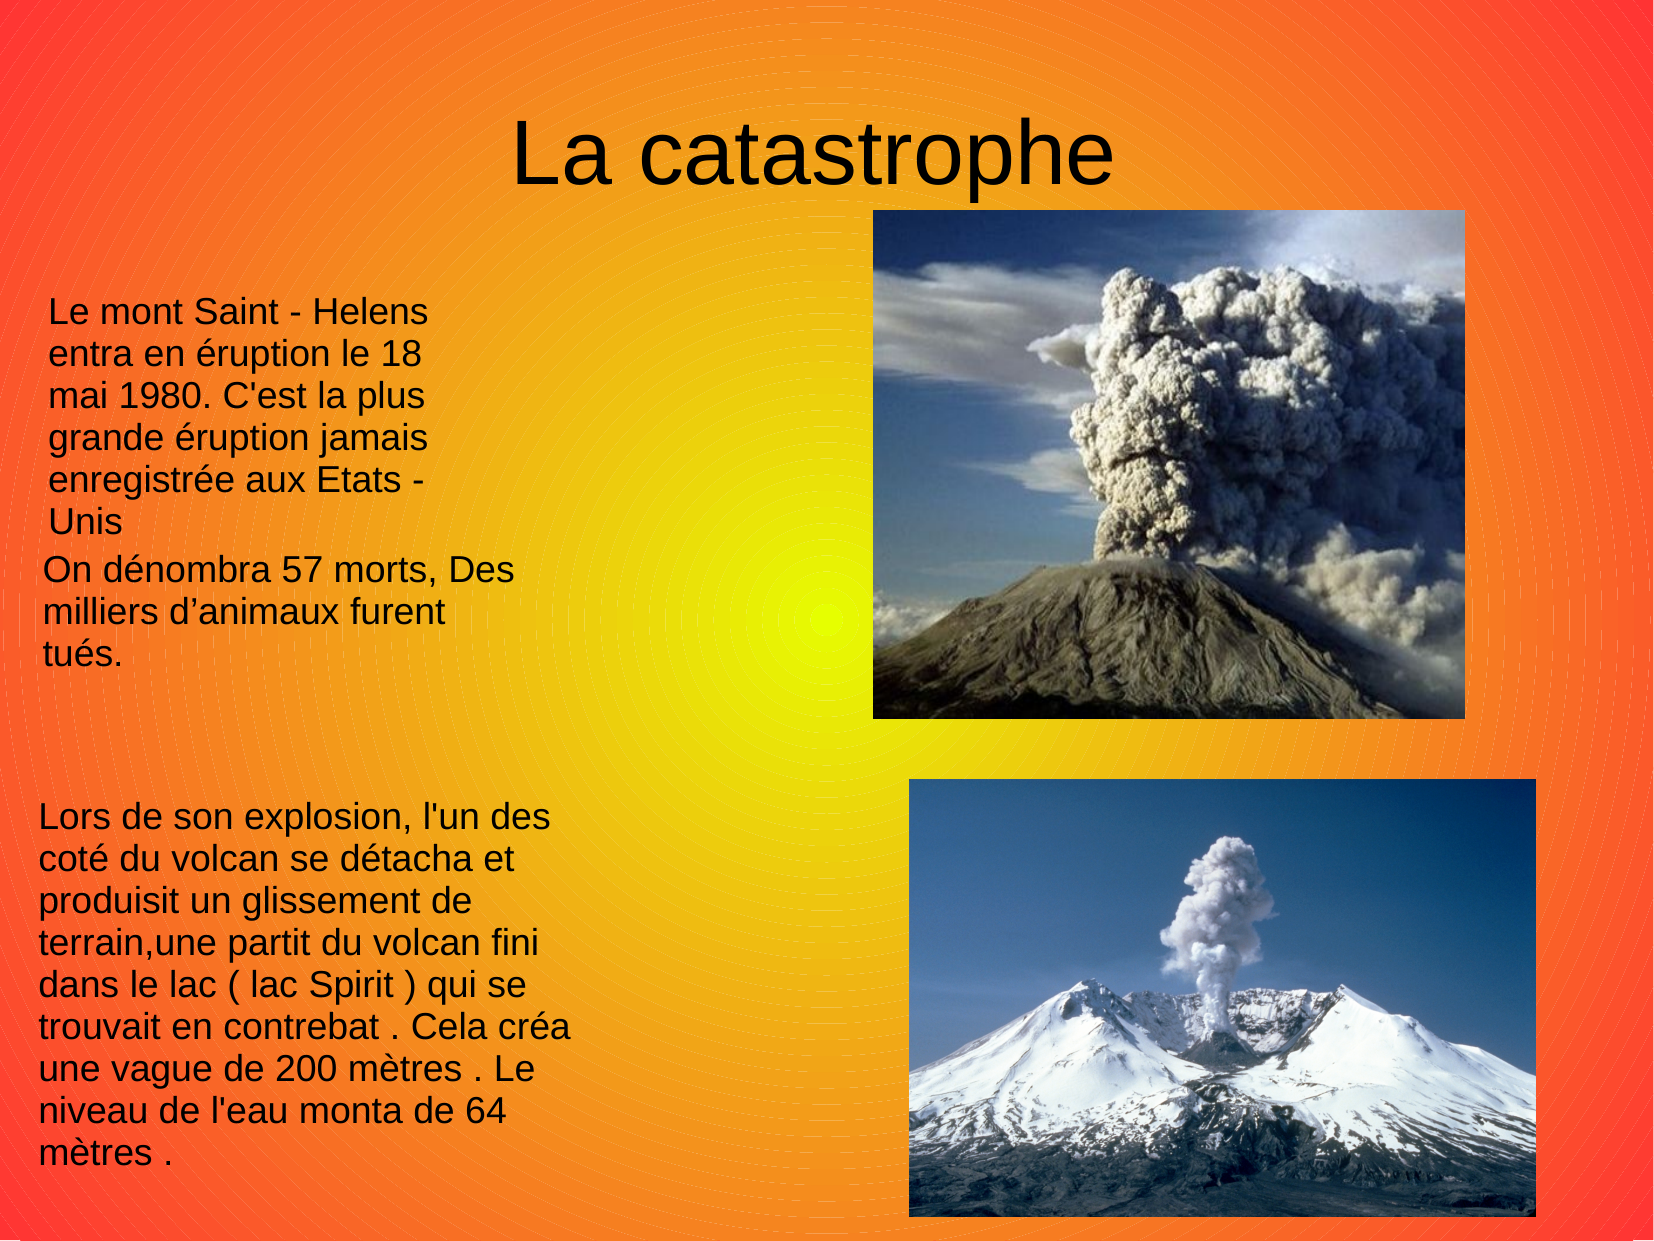

# La catastrophe
Le mont Saint - Helens entra en éruption le 18 mai 1980. C'est la plus grande éruption jamais enregistrée aux Etats - Unis
On dénombra 57 morts, Des milliers d’animaux furent tués.
Lors de son explosion, l'un des coté du volcan se détacha et produisit un glissement de terrain,une partit du volcan fini dans le lac ( lac Spirit ) qui se trouvait en contrebat . Cela créa une vague de 200 mètres . Le niveau de l'eau monta de 64 mètres .